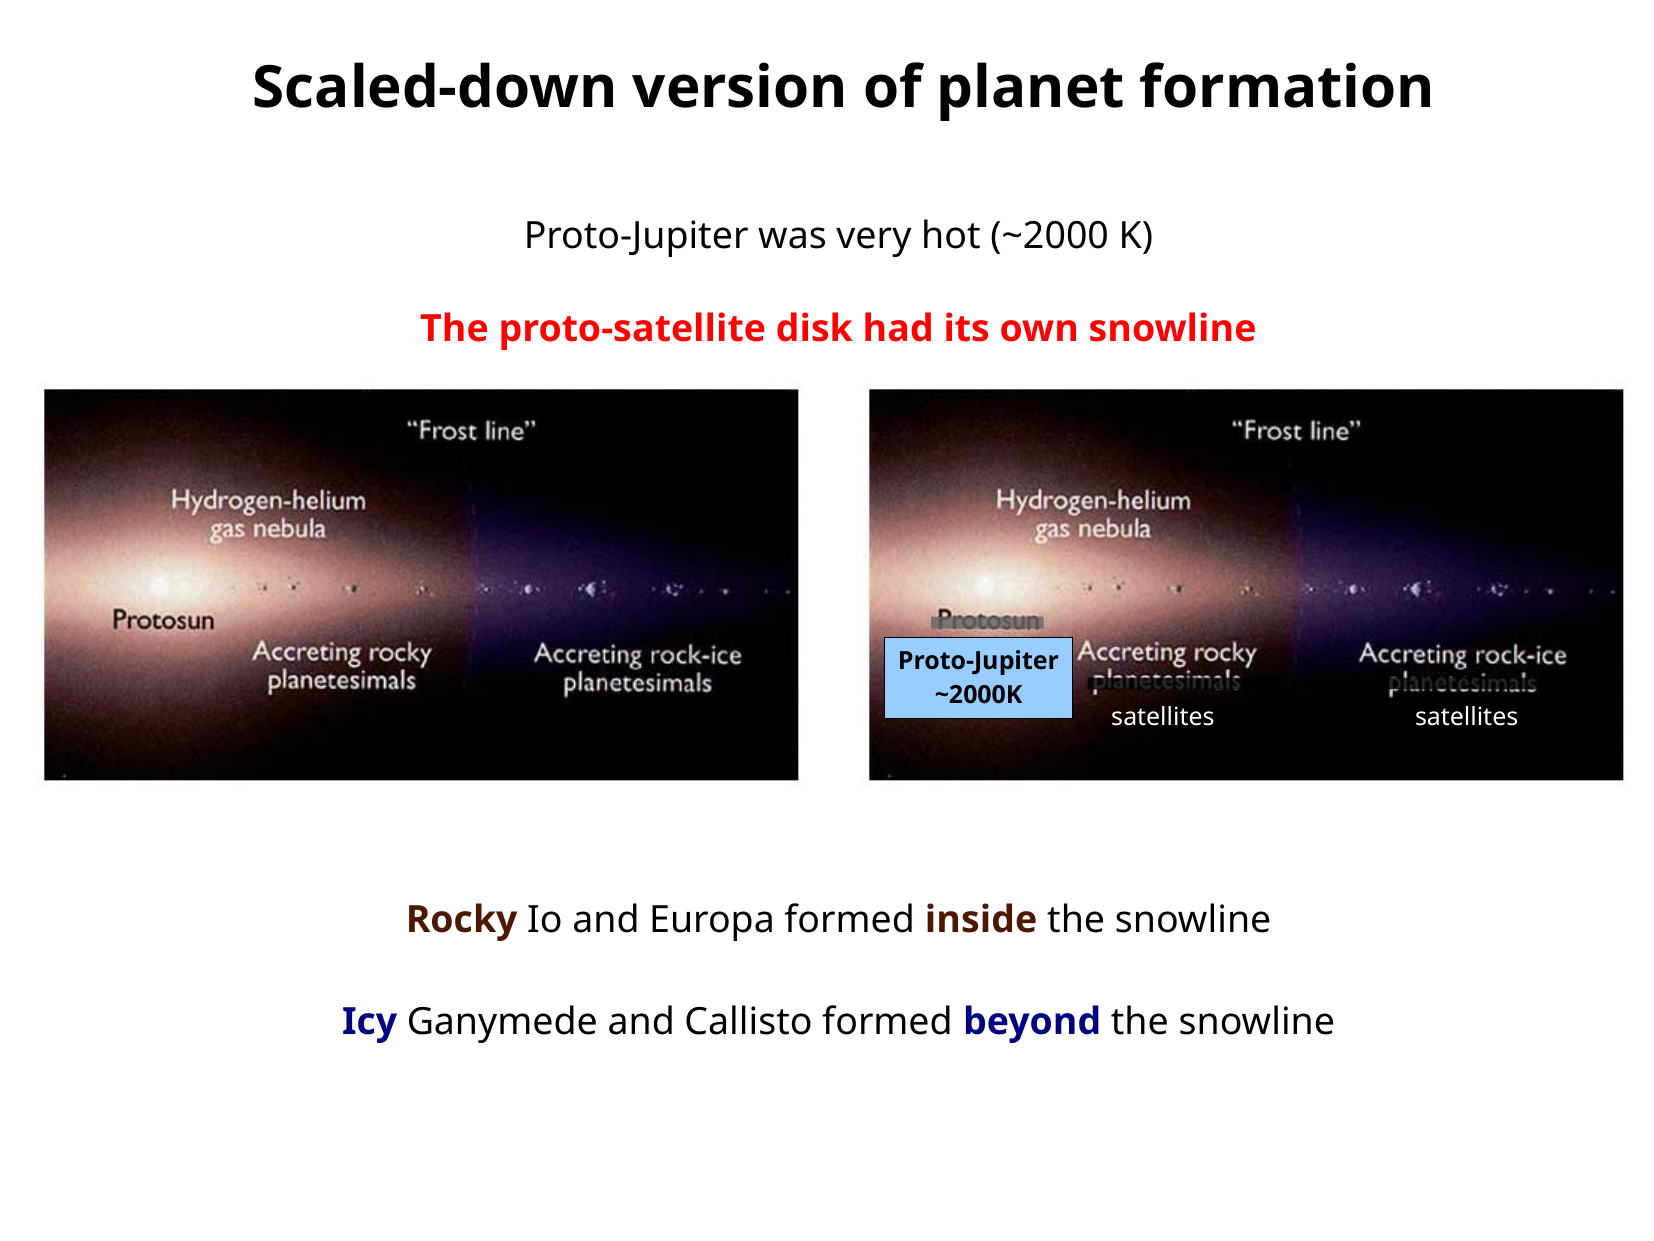

Scaled-down version of planet formation
Proto-Jupiter was very hot (~2000 K)
The proto-satellite disk had its own snowline
Proto-Jupiter
~2000K
satellites
satellites
Rocky Io and Europa formed inside the snowline
Icy Ganymede and Callisto formed beyond the snowline